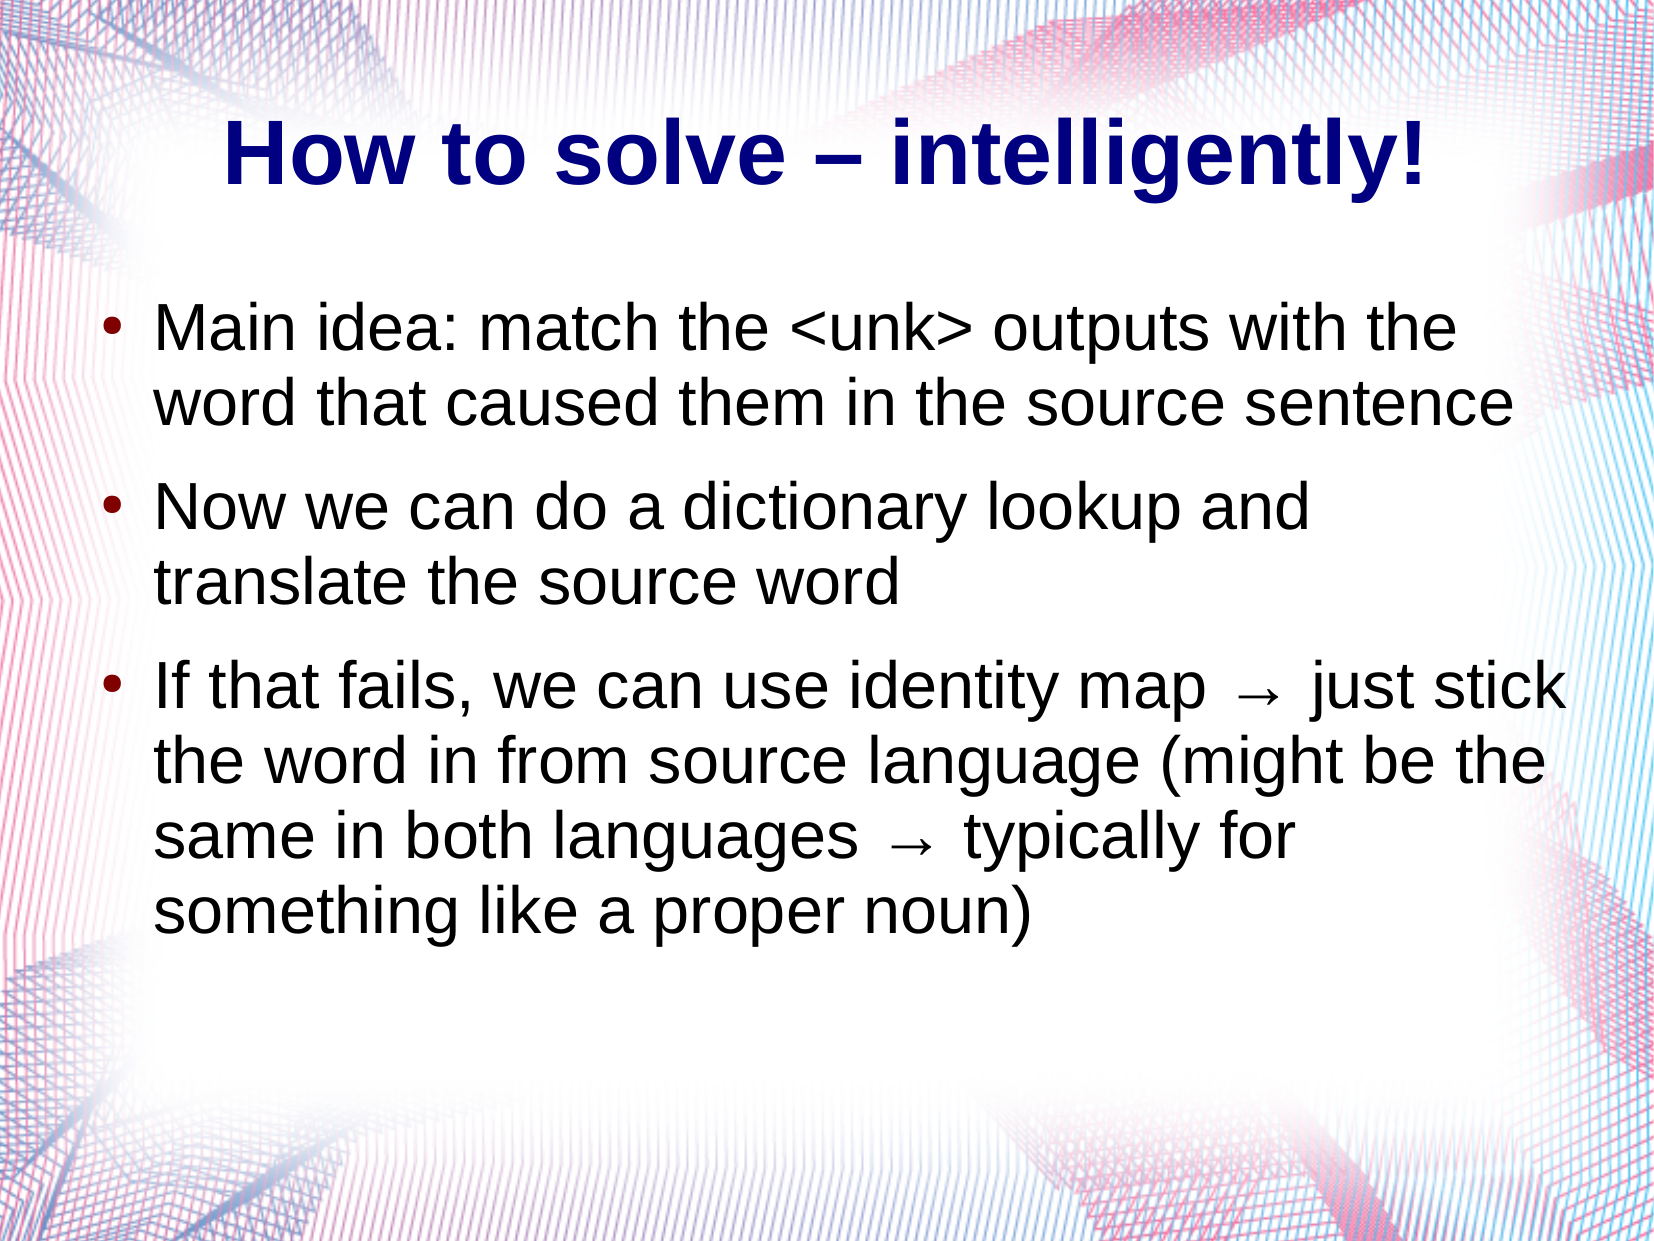

# How to solve – intelligently!
Main idea: match the <unk> outputs with the word that caused them in the source sentence
Now we can do a dictionary lookup and translate the source word
If that fails, we can use identity map → just stick the word in from source language (might be the same in both languages → typically for something like a proper noun)